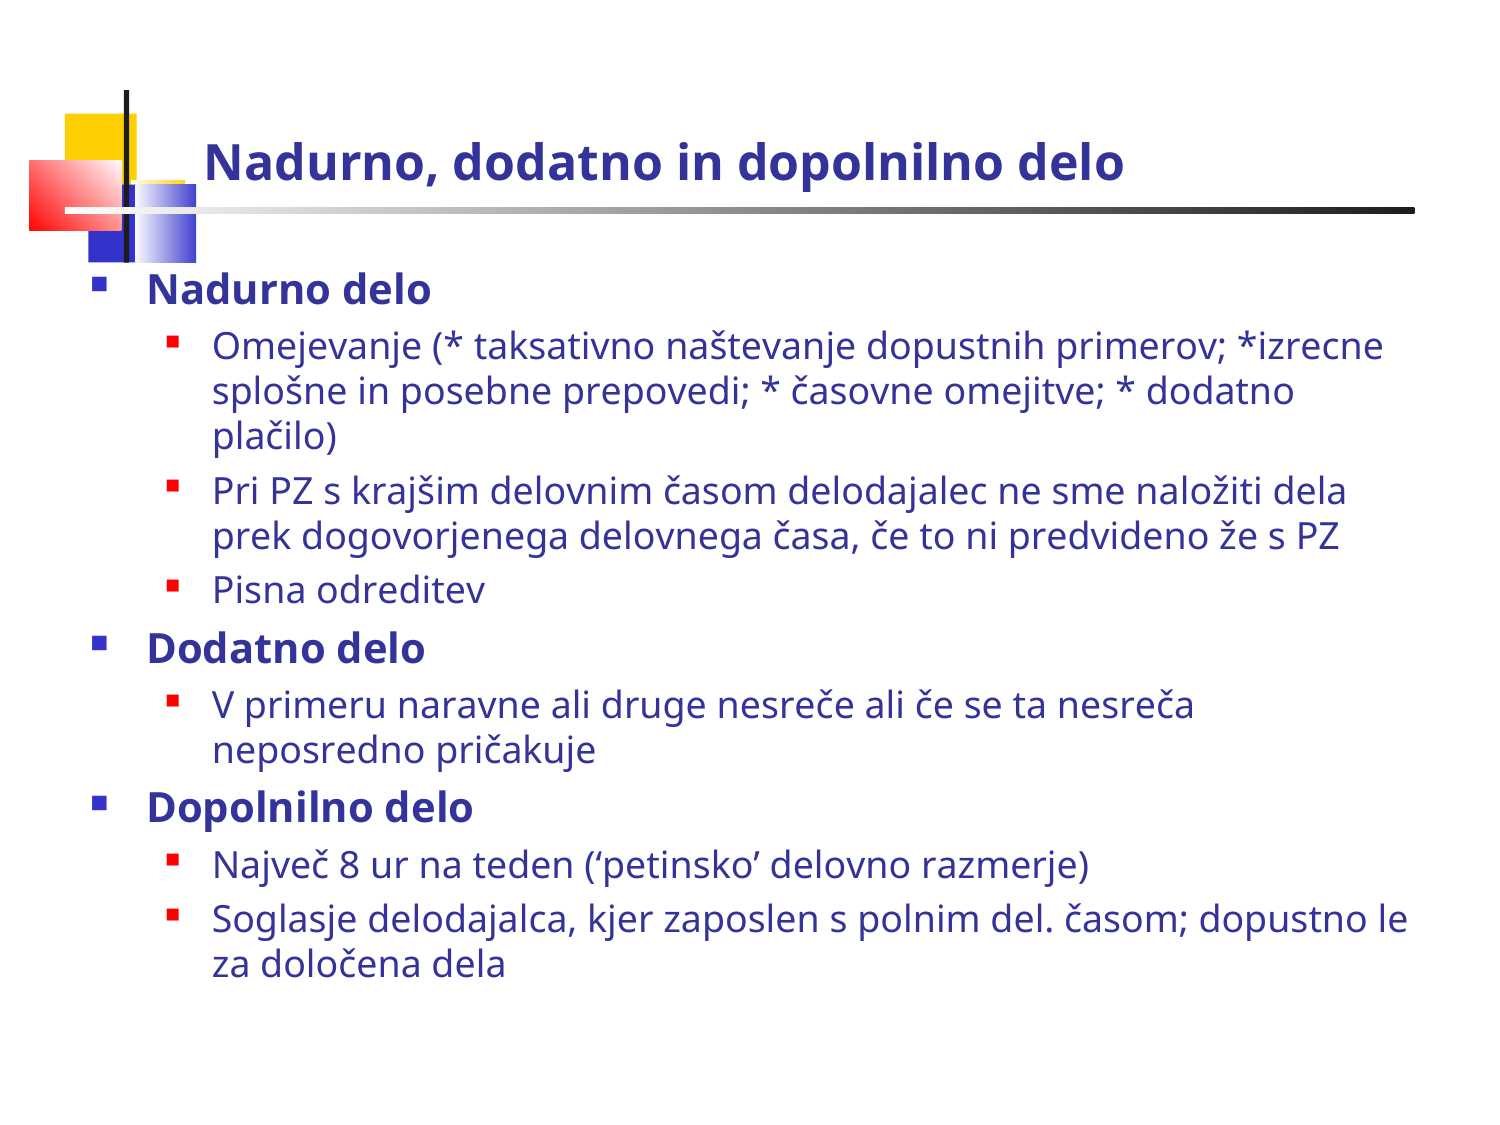

# Nadurno, dodatno in dopolnilno delo
Nadurno delo
Omejevanje (* taksativno naštevanje dopustnih primerov; *izrecne splošne in posebne prepovedi; * časovne omejitve; * dodatno plačilo)
Pri PZ s krajšim delovnim časom delodajalec ne sme naložiti dela prek dogovorjenega delovnega časa, če to ni predvideno že s PZ
Pisna odreditev
Dodatno delo
V primeru naravne ali druge nesreče ali če se ta nesreča neposredno pričakuje
Dopolnilno delo
Največ 8 ur na teden (‘petinsko’ delovno razmerje)
Soglasje delodajalca, kjer zaposlen s polnim del. časom; dopustno le za določena dela